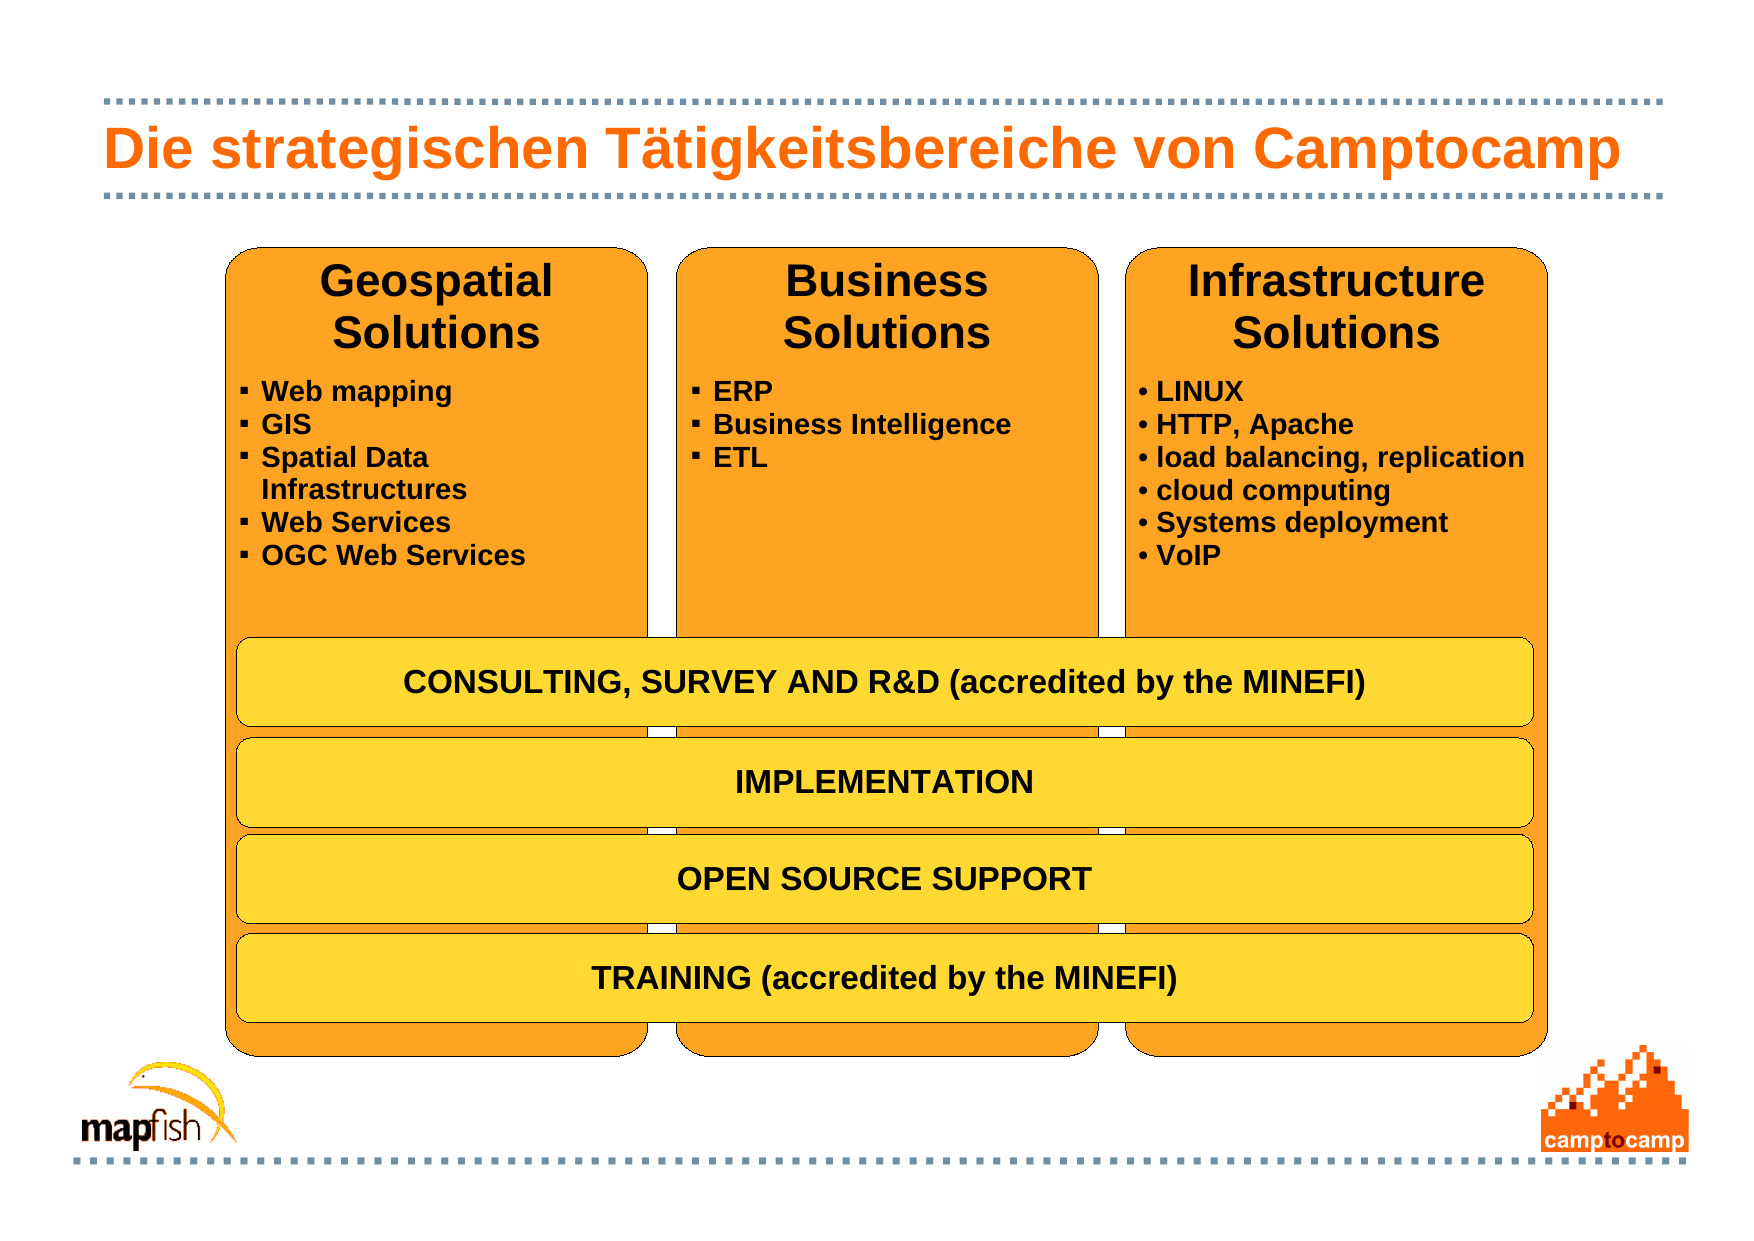

# Die strategischen Tätigkeitsbereiche von Camptocamp
Geospatial Solutions
Business Solutions
Infrastructure Solutions
Web mapping
GIS
Spatial Data Infrastructures
Web Services
OGC Web Services
ERP
Business Intelligence
ETL
 LINUX
 HTTP, Apache
 load balancing, replication
 cloud computing
 Systems deployment
 VoIP
CONSULTING, SURVEY AND R&D (accredited by the MINEFI)
IMPLEMENTATION
OPEN SOURCE SUPPORT
TRAINING (accredited by the MINEFI)